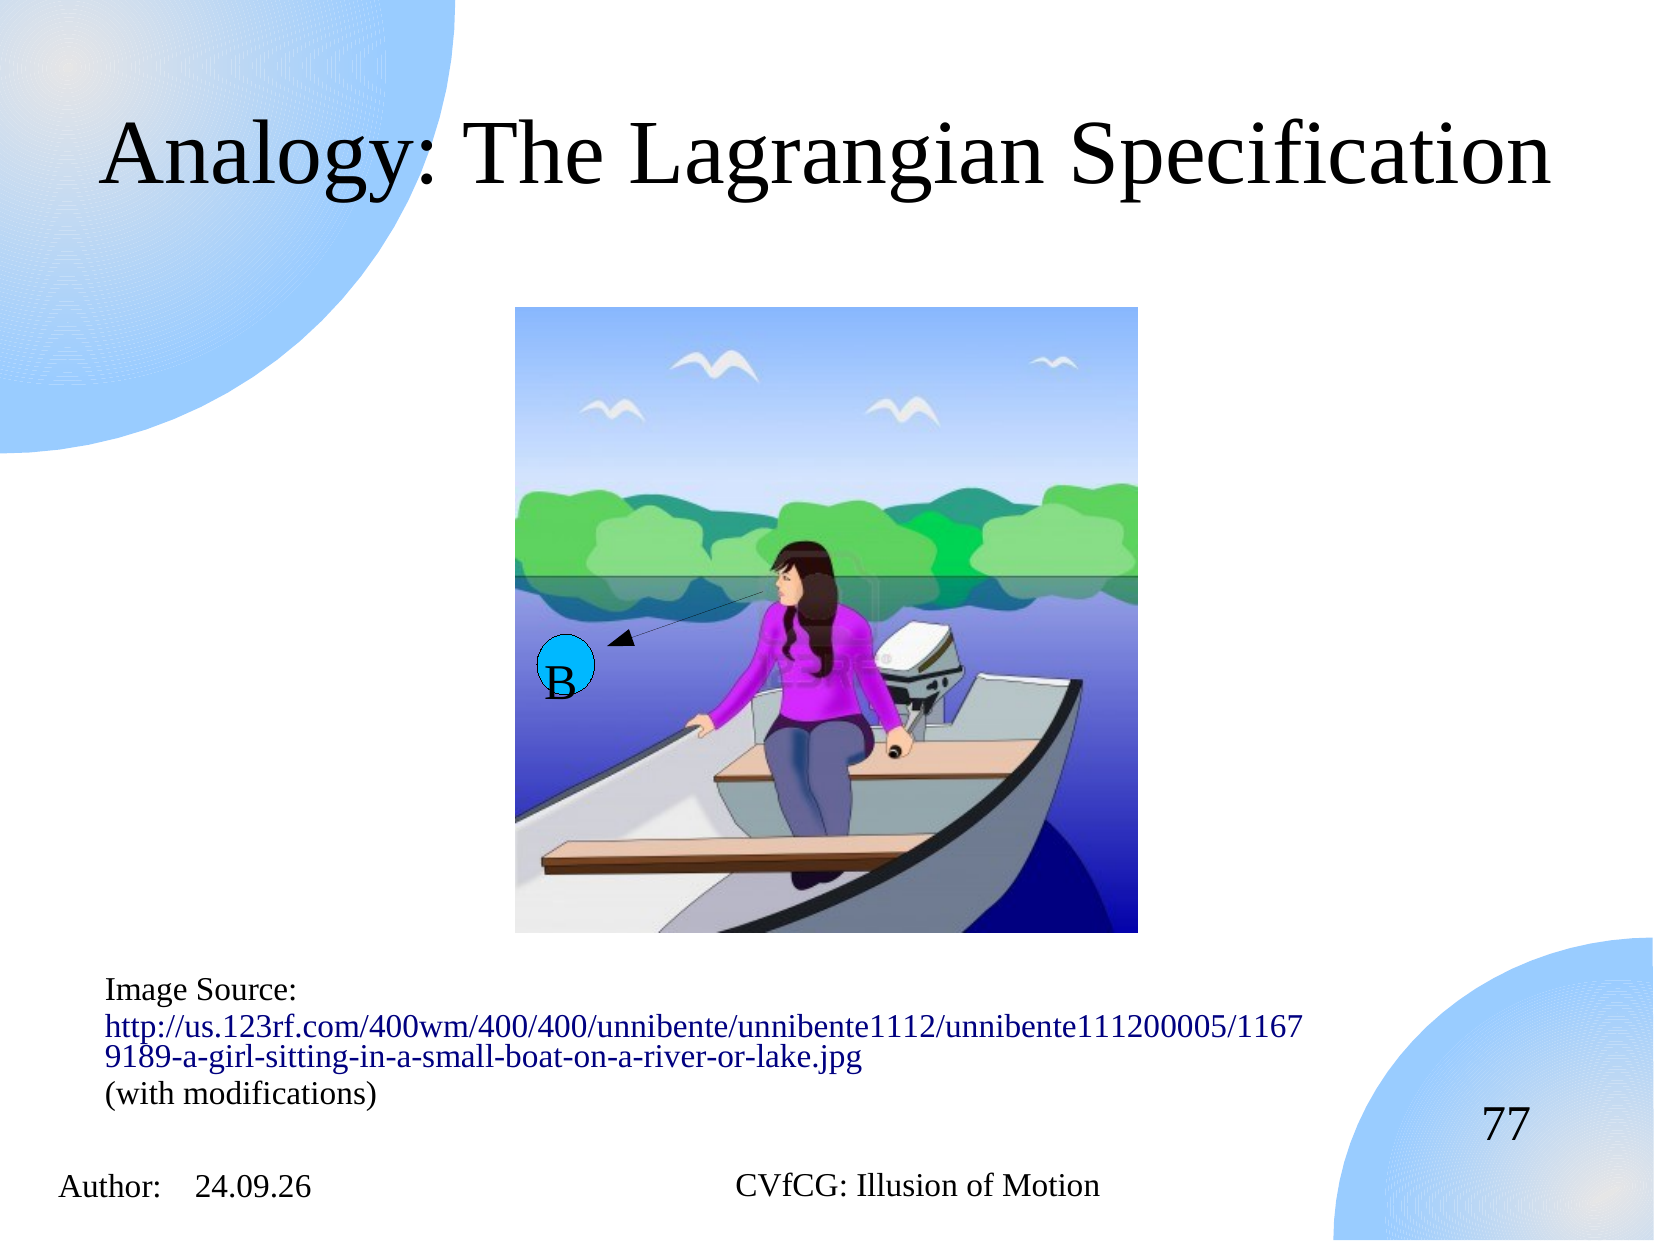

# Analogy: The Lagrangian Specification
B
Image Source:http://us.123rf.com/400wm/400/400/unnibente/unnibente1112/unnibente111200005/11679189-a-girl-sitting-in-a-small-boat-on-a-river-or-lake.jpg
(with modifications)
CVfCG: Illusion of Motion